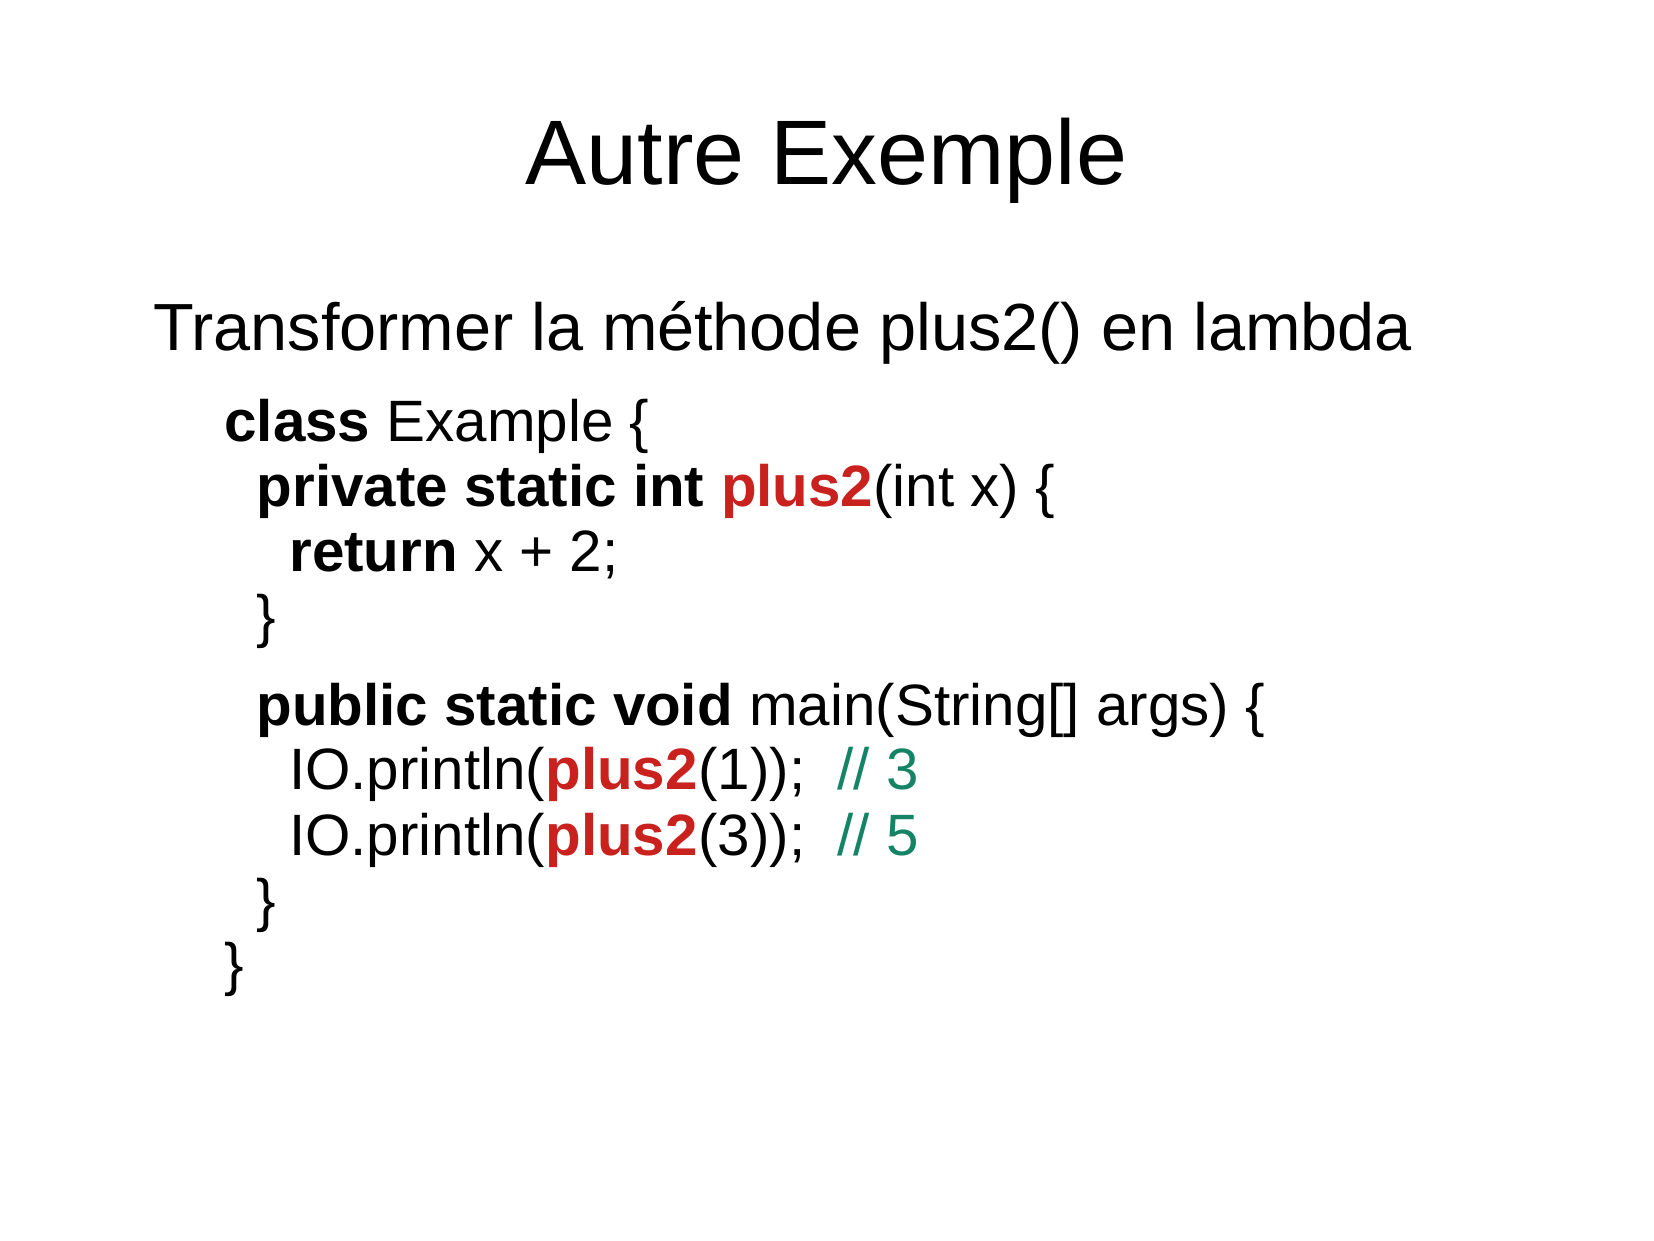

# Autre Exemple
Transformer la méthode plus2() en lambda
class Example {
 private static int plus2(int x) {
 return x + 2;
 }
 public static void main(String[] args) {
 IO.println(plus2(1)); // 3
 IO.println(plus2(3)); // 5
 }
}